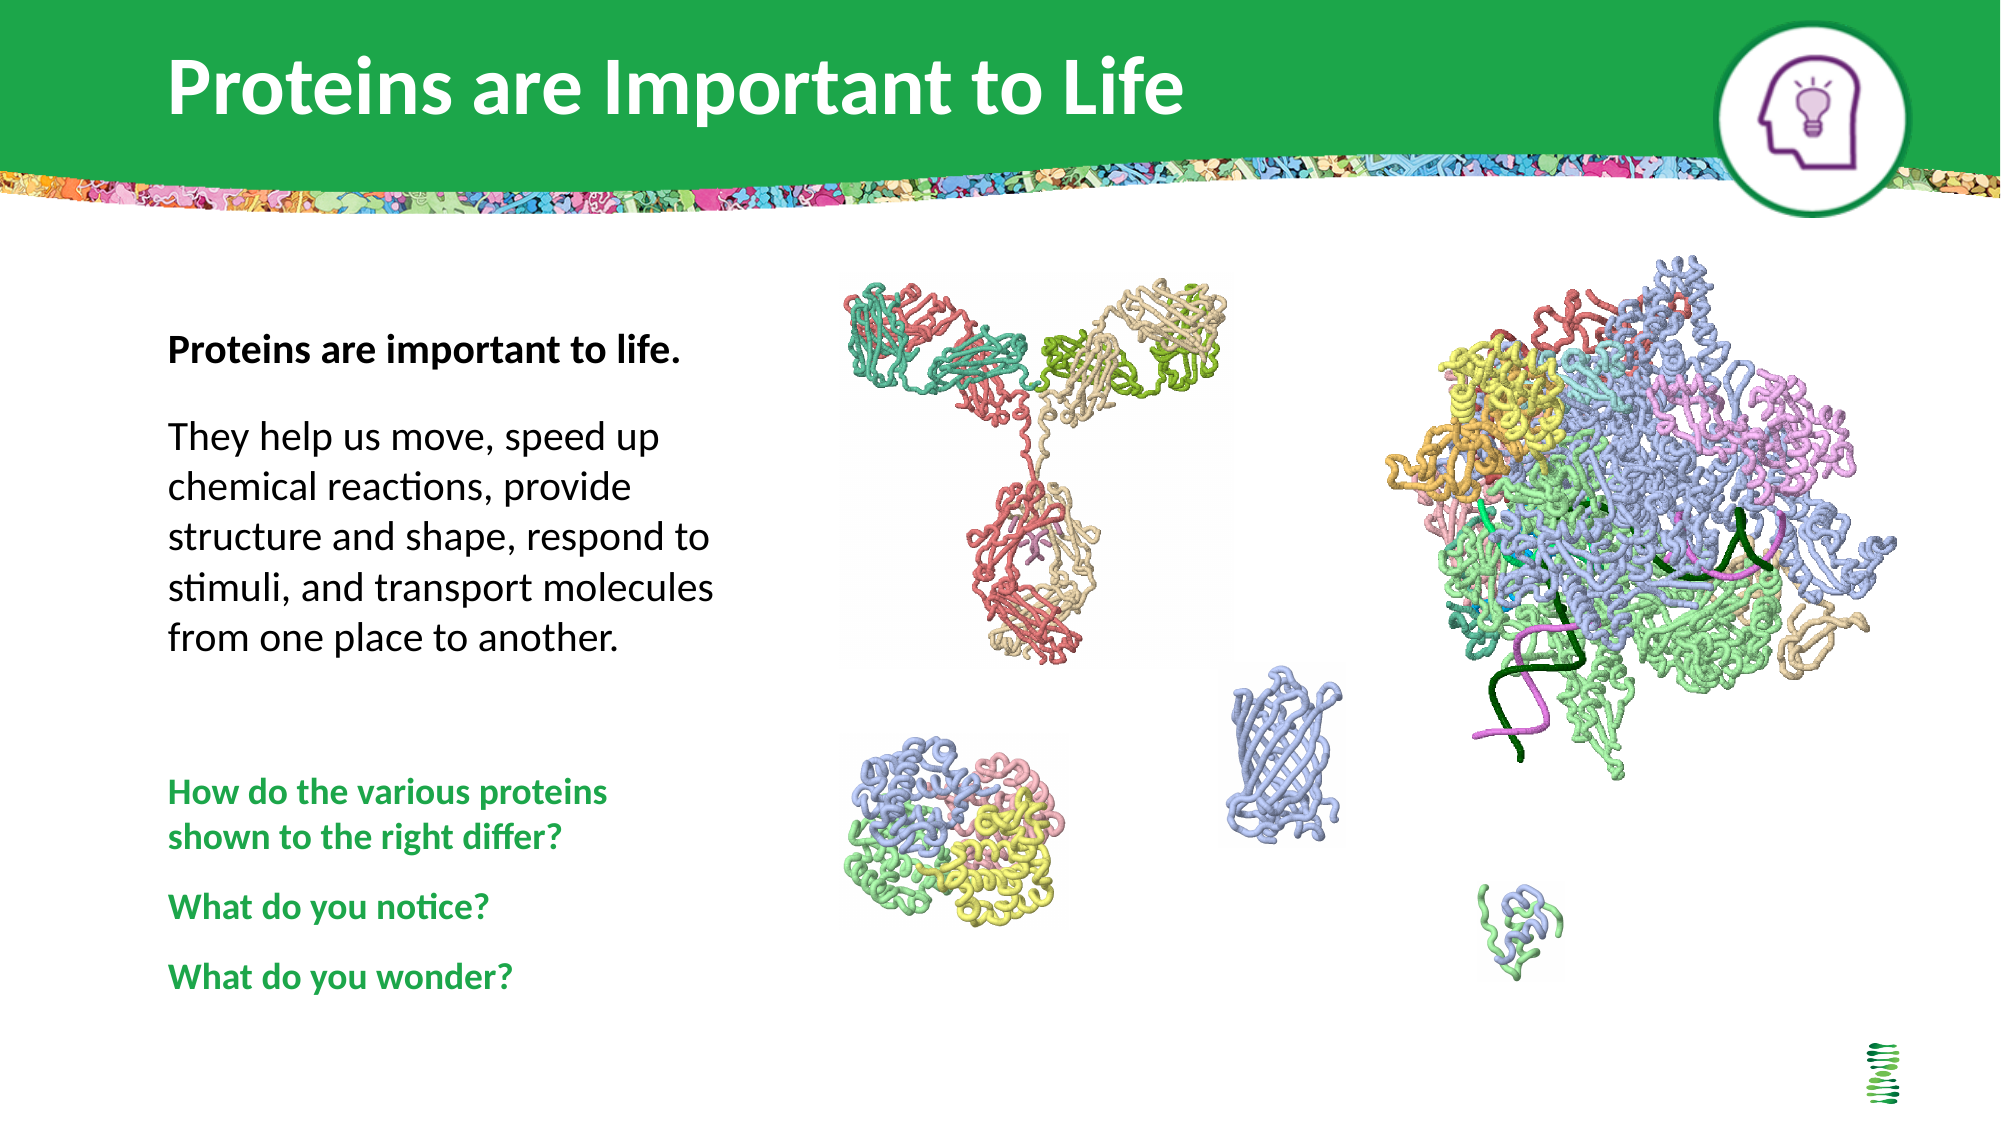

Proteins are Important to Life
Proteins are important to life.
They help us move, speed up chemical reactions, provide structure and shape, respond to stimuli, and transport molecules from one place to another.
How do the various proteins
shown to the right differ?
What do you notice?​
What do you wonder?